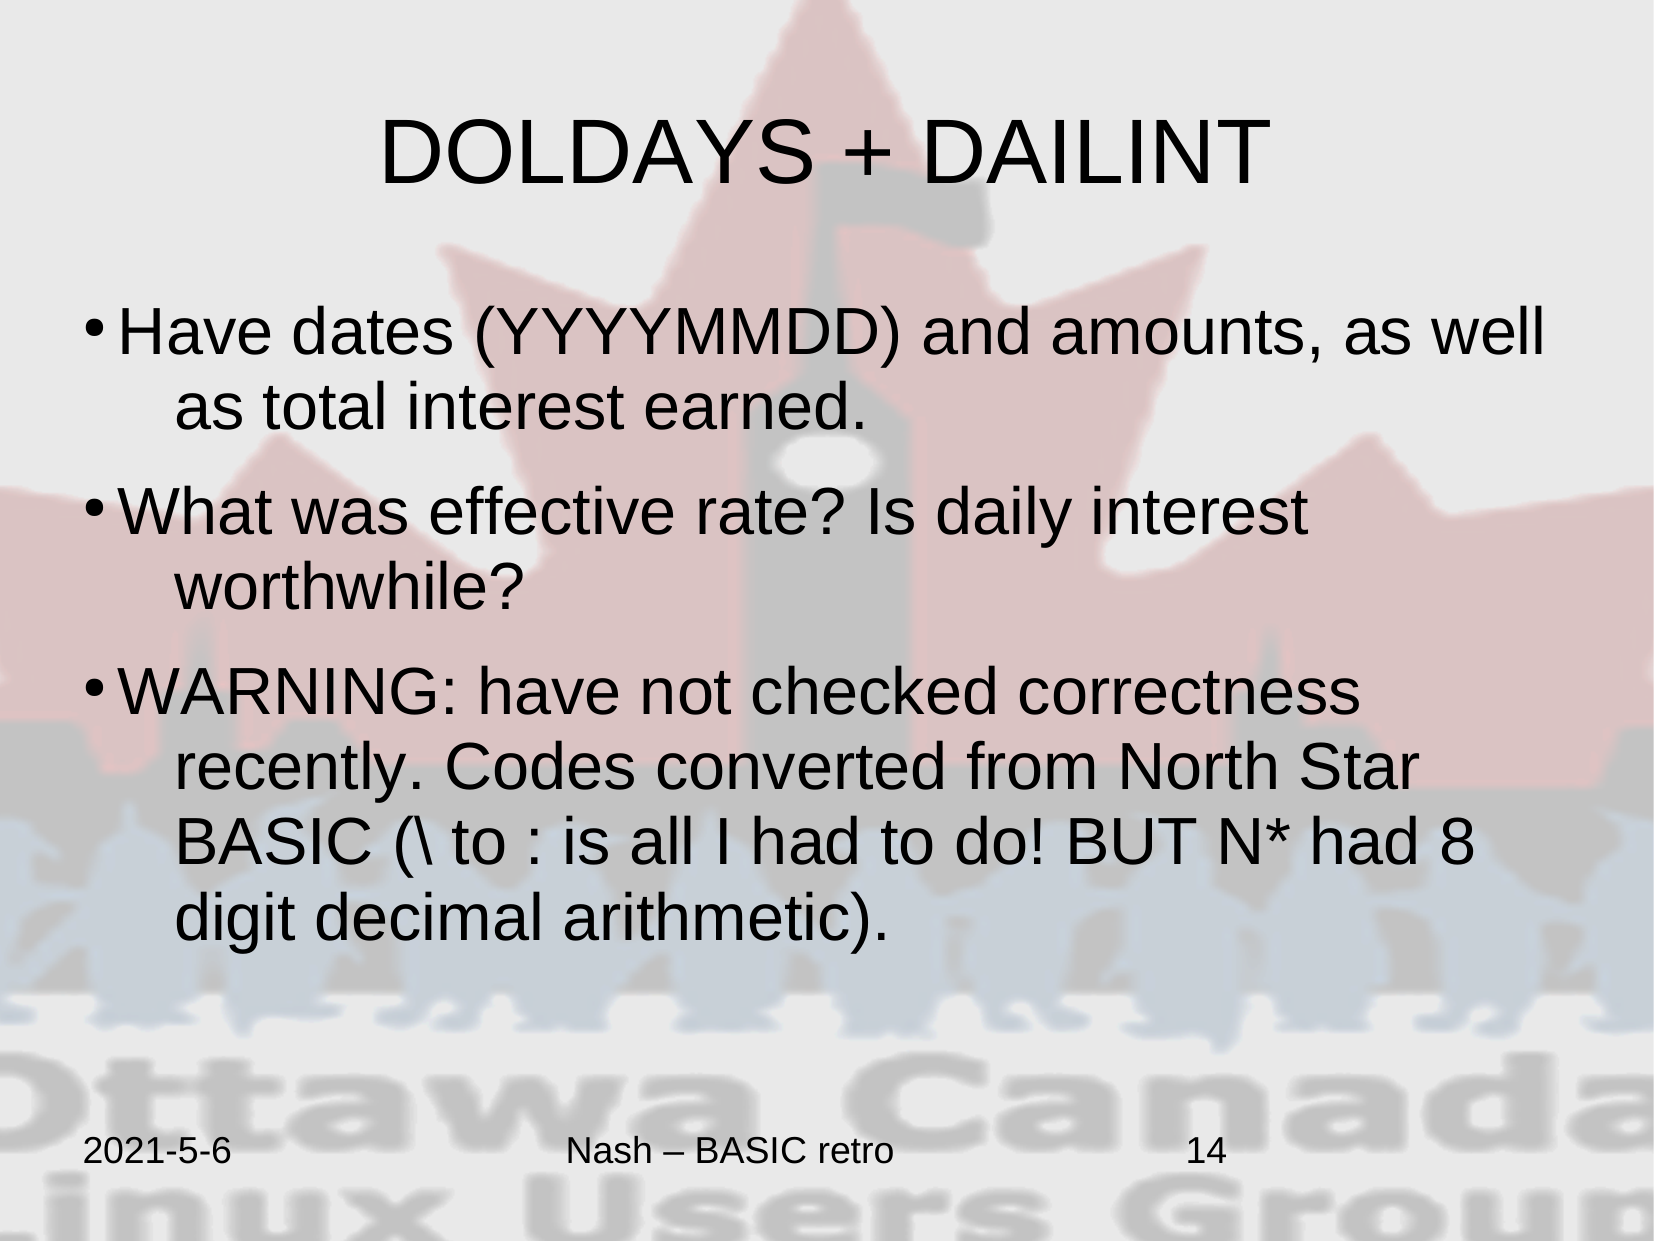

# DOLDAYS + DAILINT
Have dates (YYYYMMDD) and amounts, as well as total interest earned.
What was effective rate? Is daily interest worthwhile?
WARNING: have not checked correctness recently. Codes converted from North Star BASIC (\ to : is all I had to do! BUT N* had 8 digit decimal arithmetic).
14